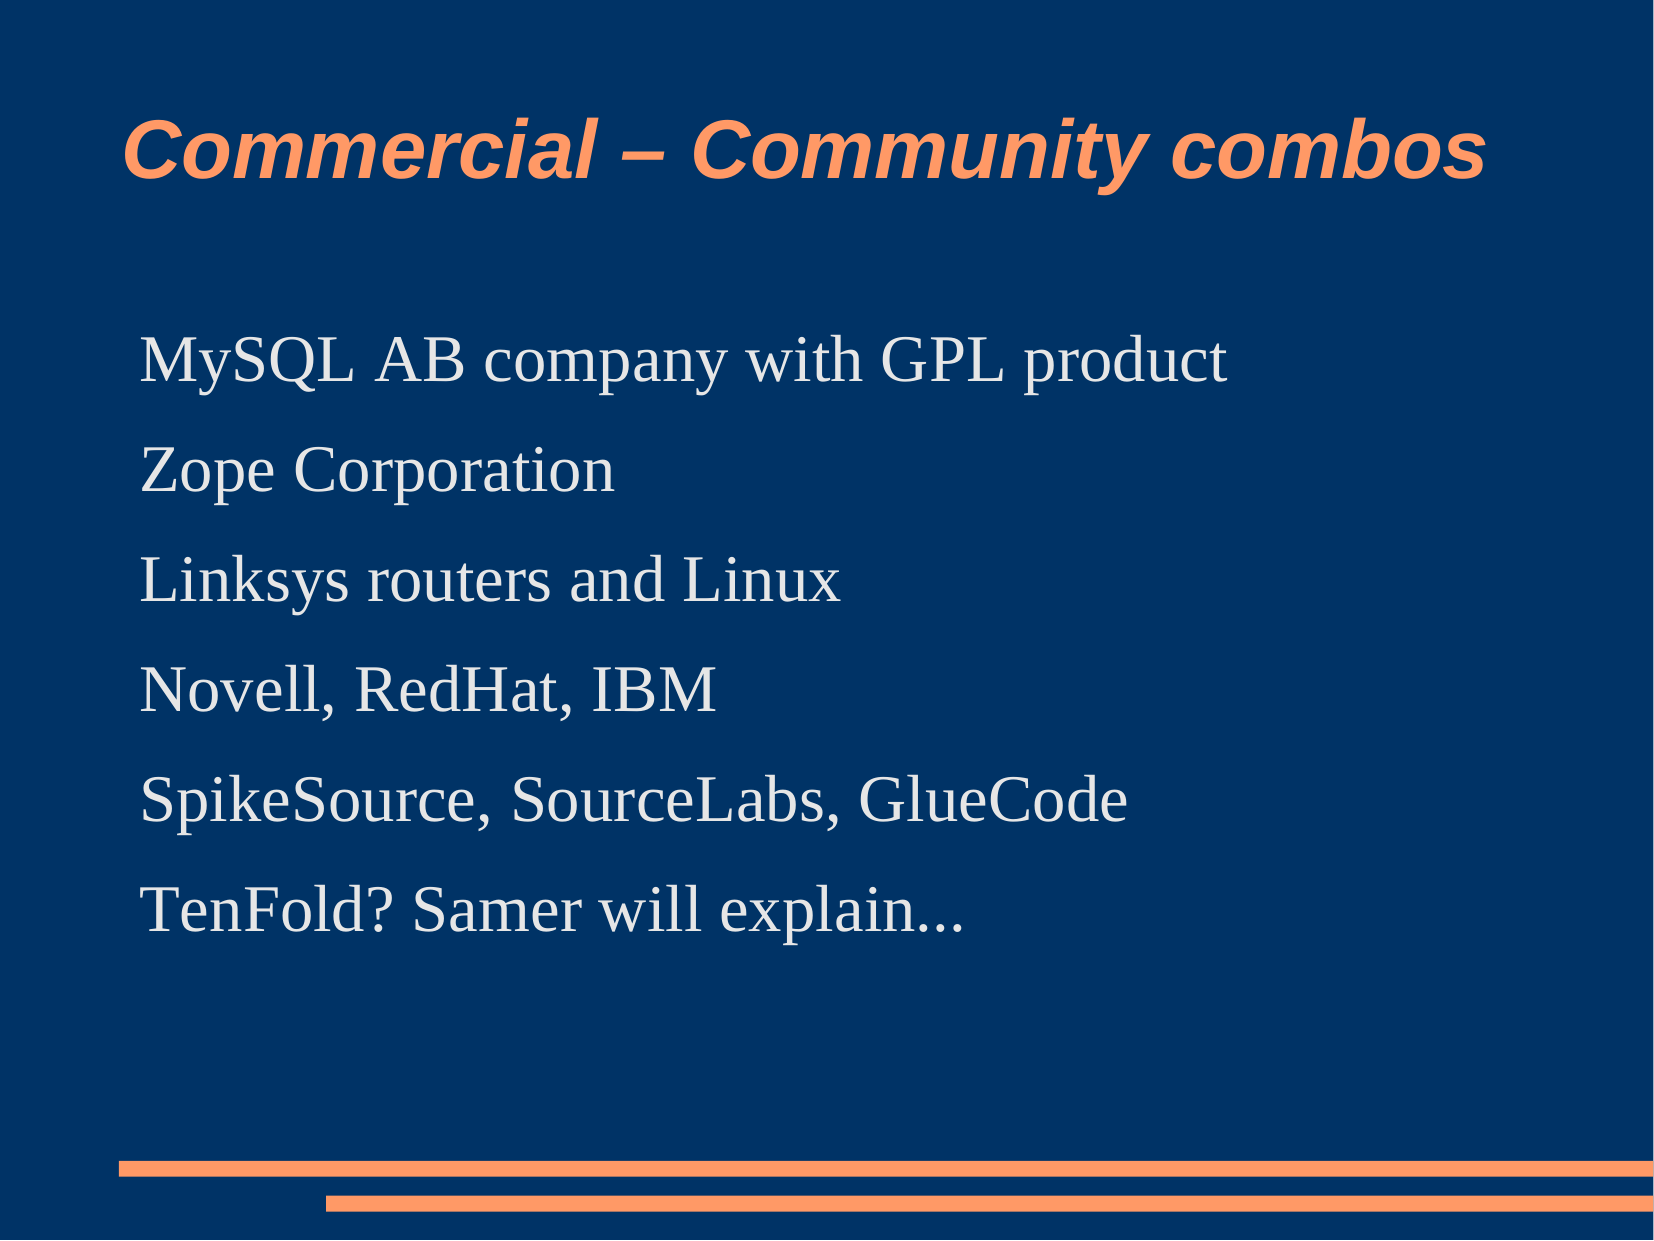

# Commercial – Community combos
MySQL AB company with GPL product
Zope Corporation
Linksys routers and Linux
Novell, RedHat, IBM
SpikeSource, SourceLabs, GlueCode
TenFold? Samer will explain...